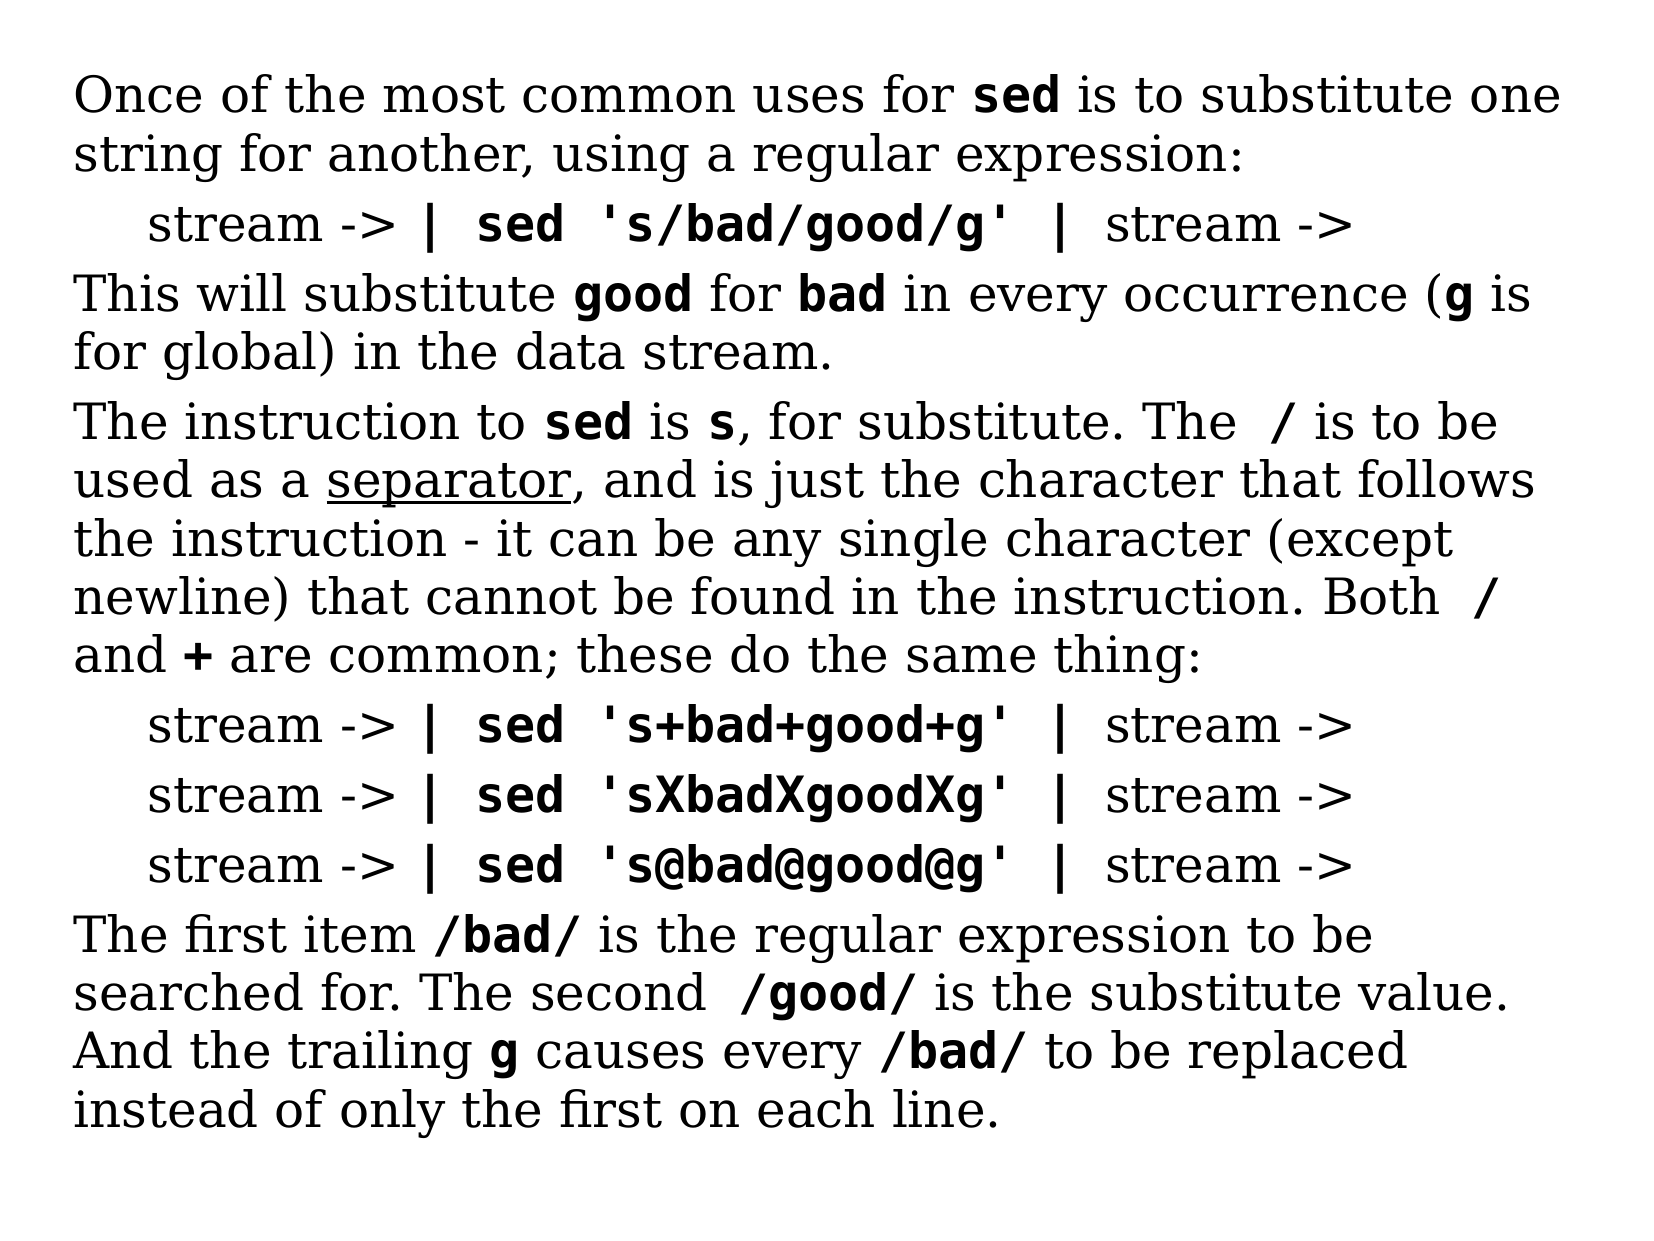

Once of the most common uses for sed is to substitute one string for another, using a regular expression:
	stream -> | sed 's/bad/good/g' | stream ->
This will substitute good for bad in every occurrence (g is for global) in the data stream.
The instruction to sed is s, for substitute. The / is to be used as a separator, and is just the character that follows the instruction - it can be any single character (except newline) that cannot be found in the instruction. Both / and + are common; these do the same thing:
	stream -> | sed 's+bad+good+g' | stream ->
	stream -> | sed 'sXbadXgoodXg' | stream ->
	stream -> | sed 's@bad@good@g' | stream ->
The first item /bad/ is the regular expression to be searched for. The second /good/ is the substitute value. And the trailing g causes every /bad/ to be replaced instead of only the first on each line.